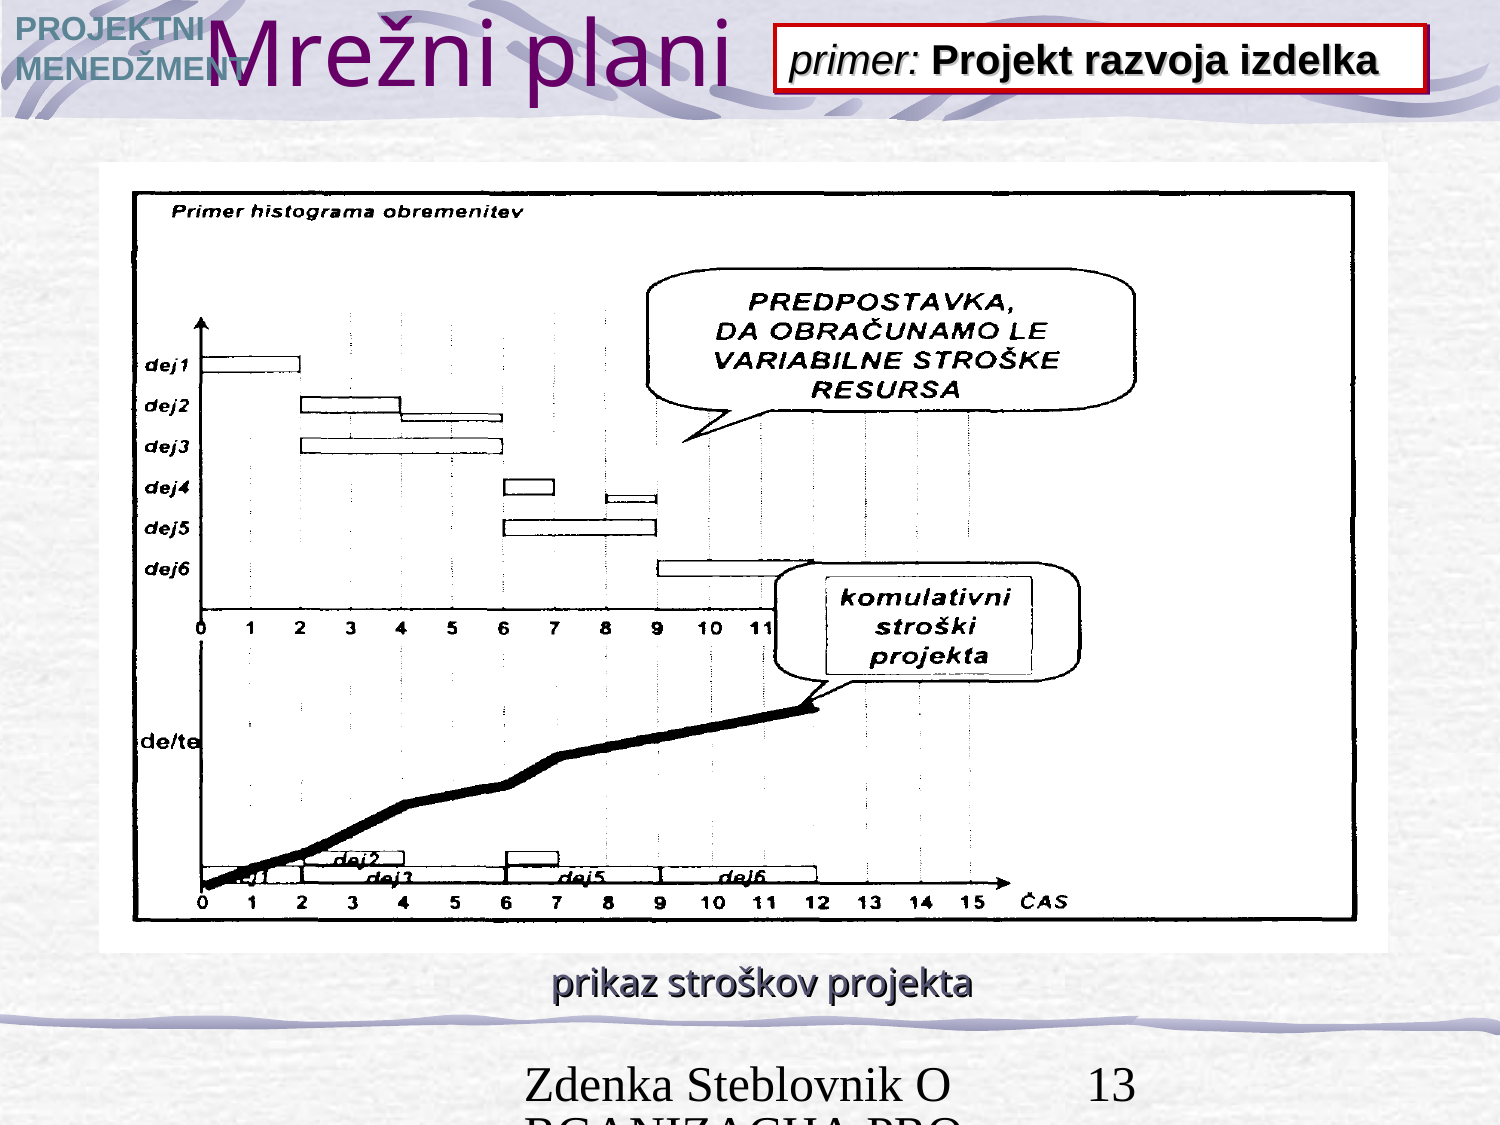

PROJEKTNI MENEDŽMENT
# Mrežni plani
primer: Projekt razvoja izdelka
prikaz stroškov projekta
Zdenka Steblovnik ORGANIZACIJA PROIZVODNJE 2
13